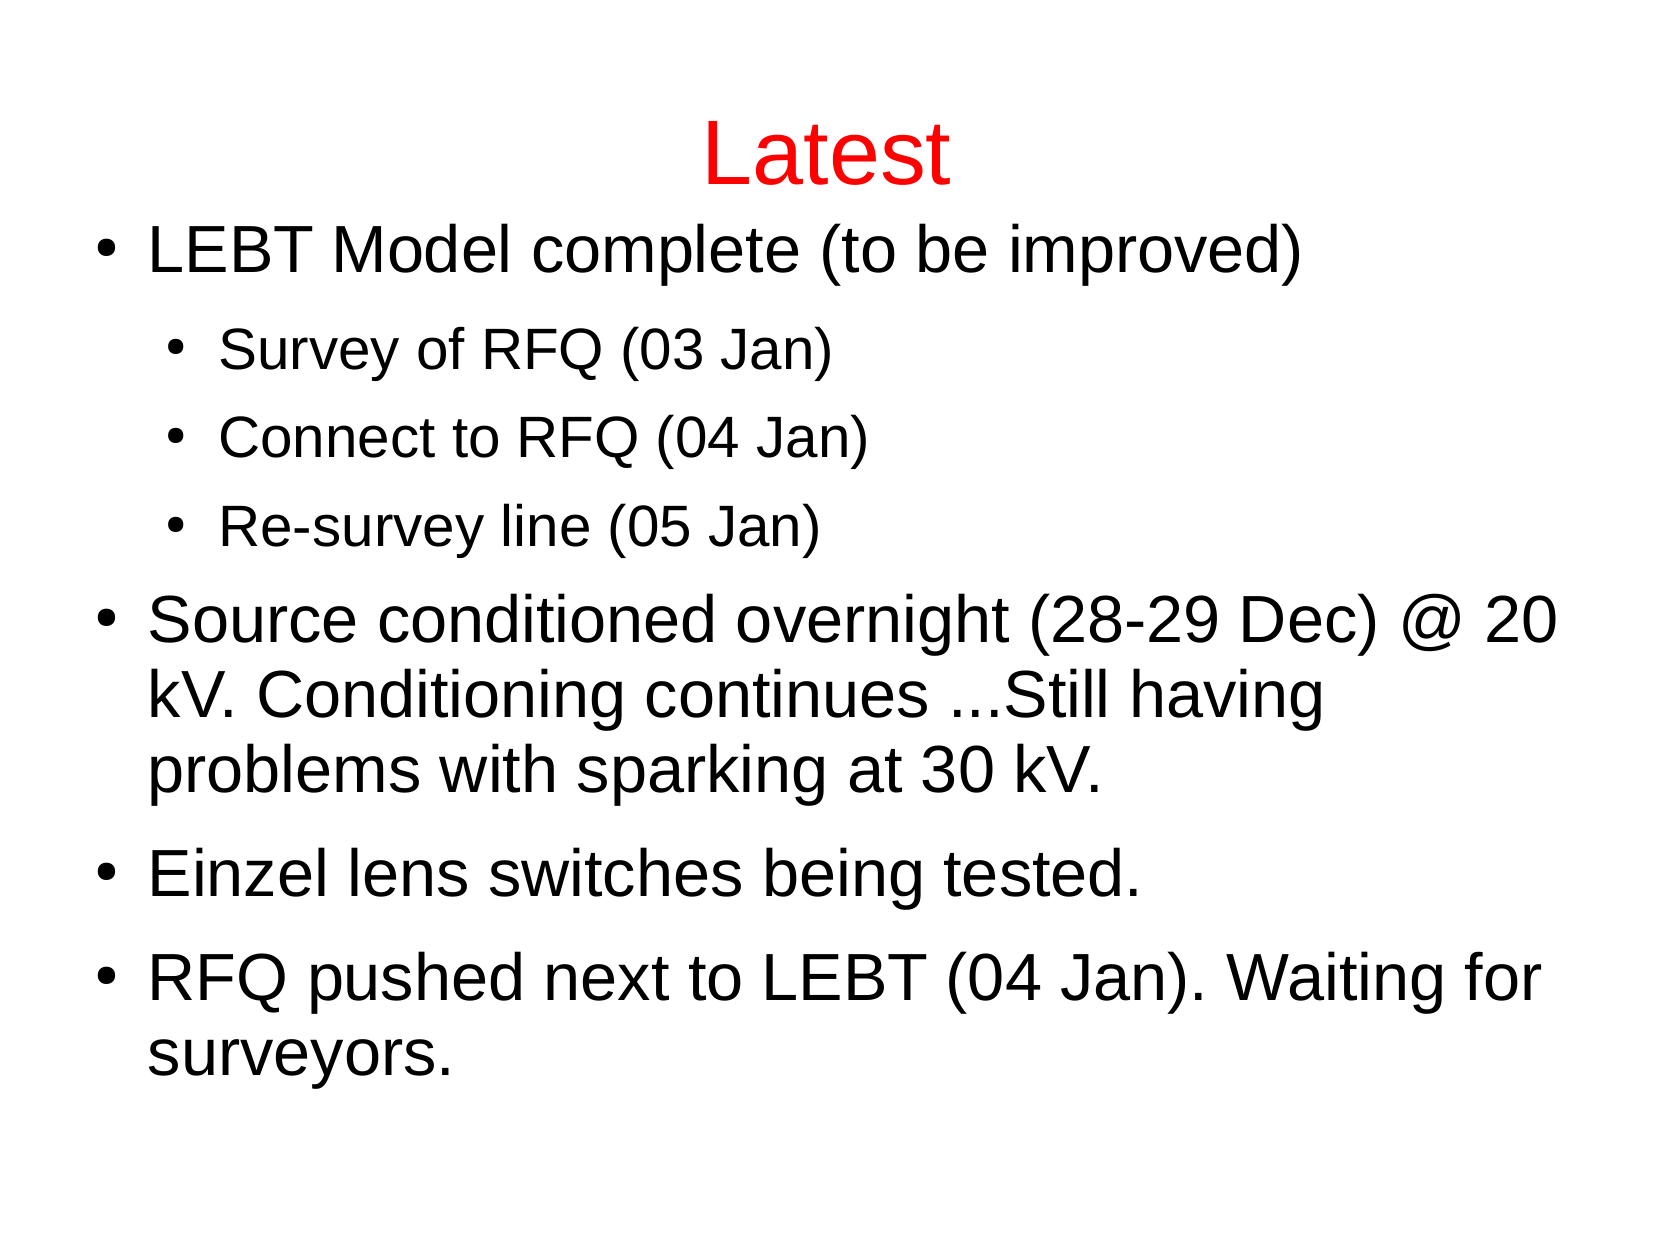

# Latest
LEBT Model complete (to be improved)
Survey of RFQ (03 Jan)
Connect to RFQ (04 Jan)
Re-survey line (05 Jan)
Source conditioned overnight (28-29 Dec) @ 20 kV. Conditioning continues ...Still having problems with sparking at 30 kV.
Einzel lens switches being tested.
RFQ pushed next to LEBT (04 Jan). Waiting for surveyors.